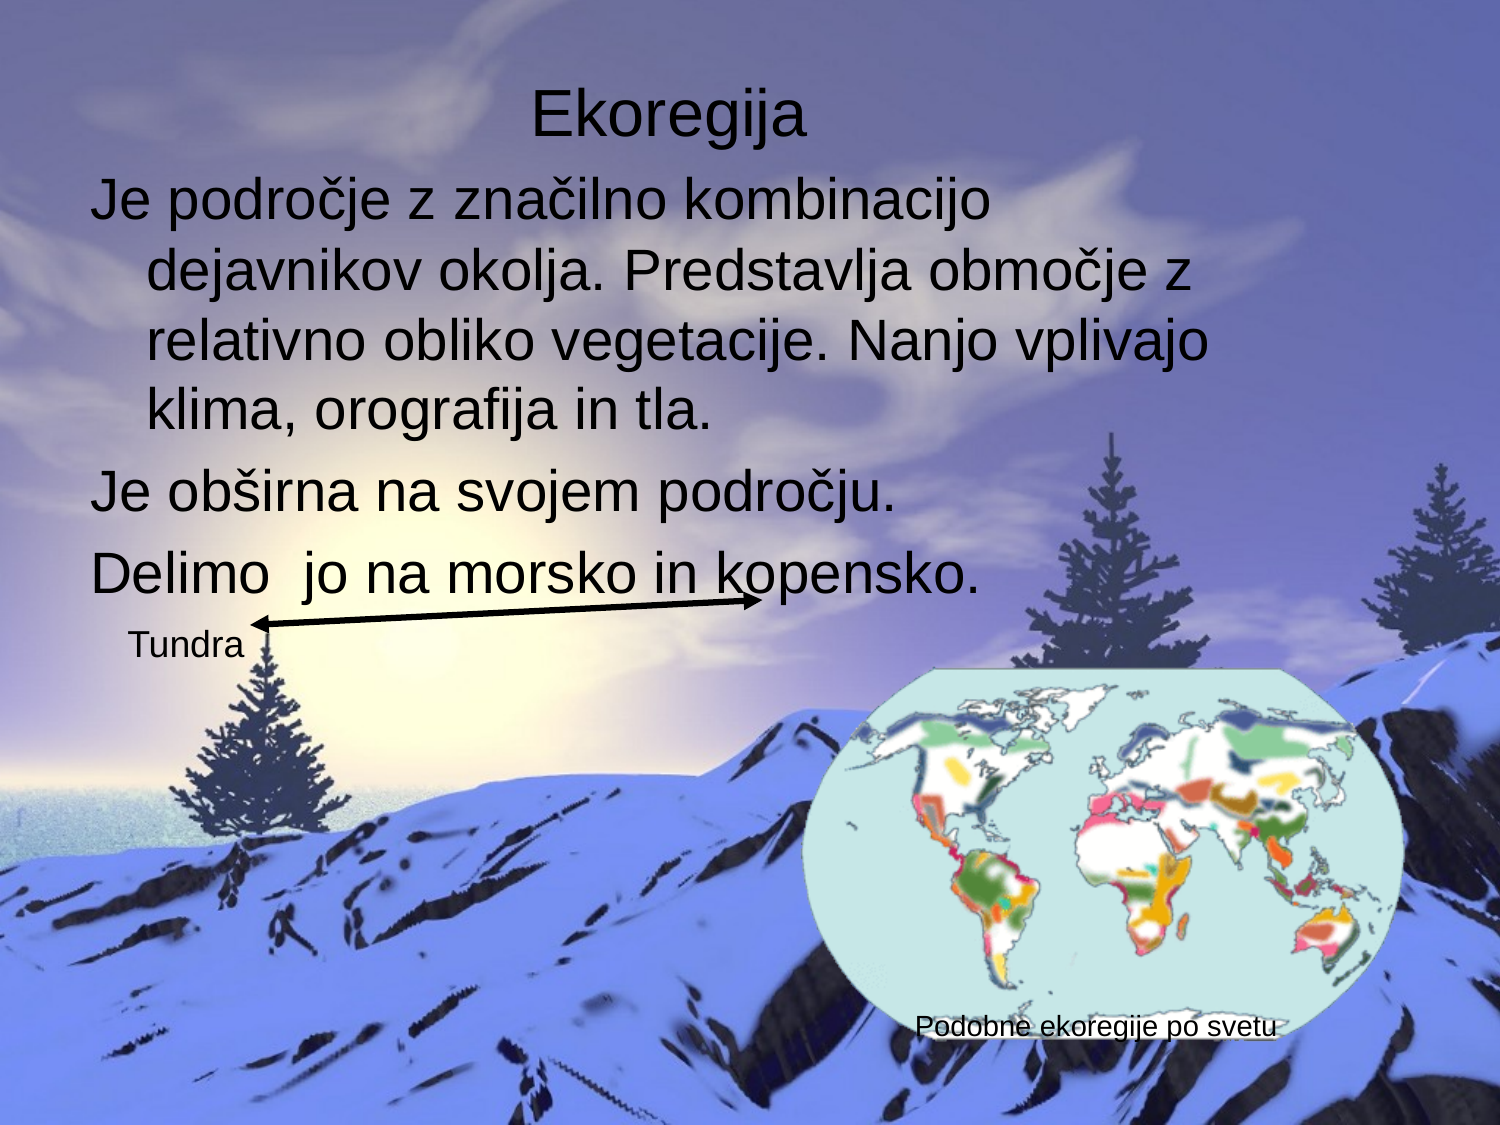

# Ekoregija
Je področje z značilno kombinacijo dejavnikov okolja. Predstavlja območje z relativno obliko vegetacije. Nanjo vplivajo klima, orografija in tla.
Je obširna na svojem področju.
Delimo jo na morsko in kopensko.
Tundra
Podobne ekoregije po svetu